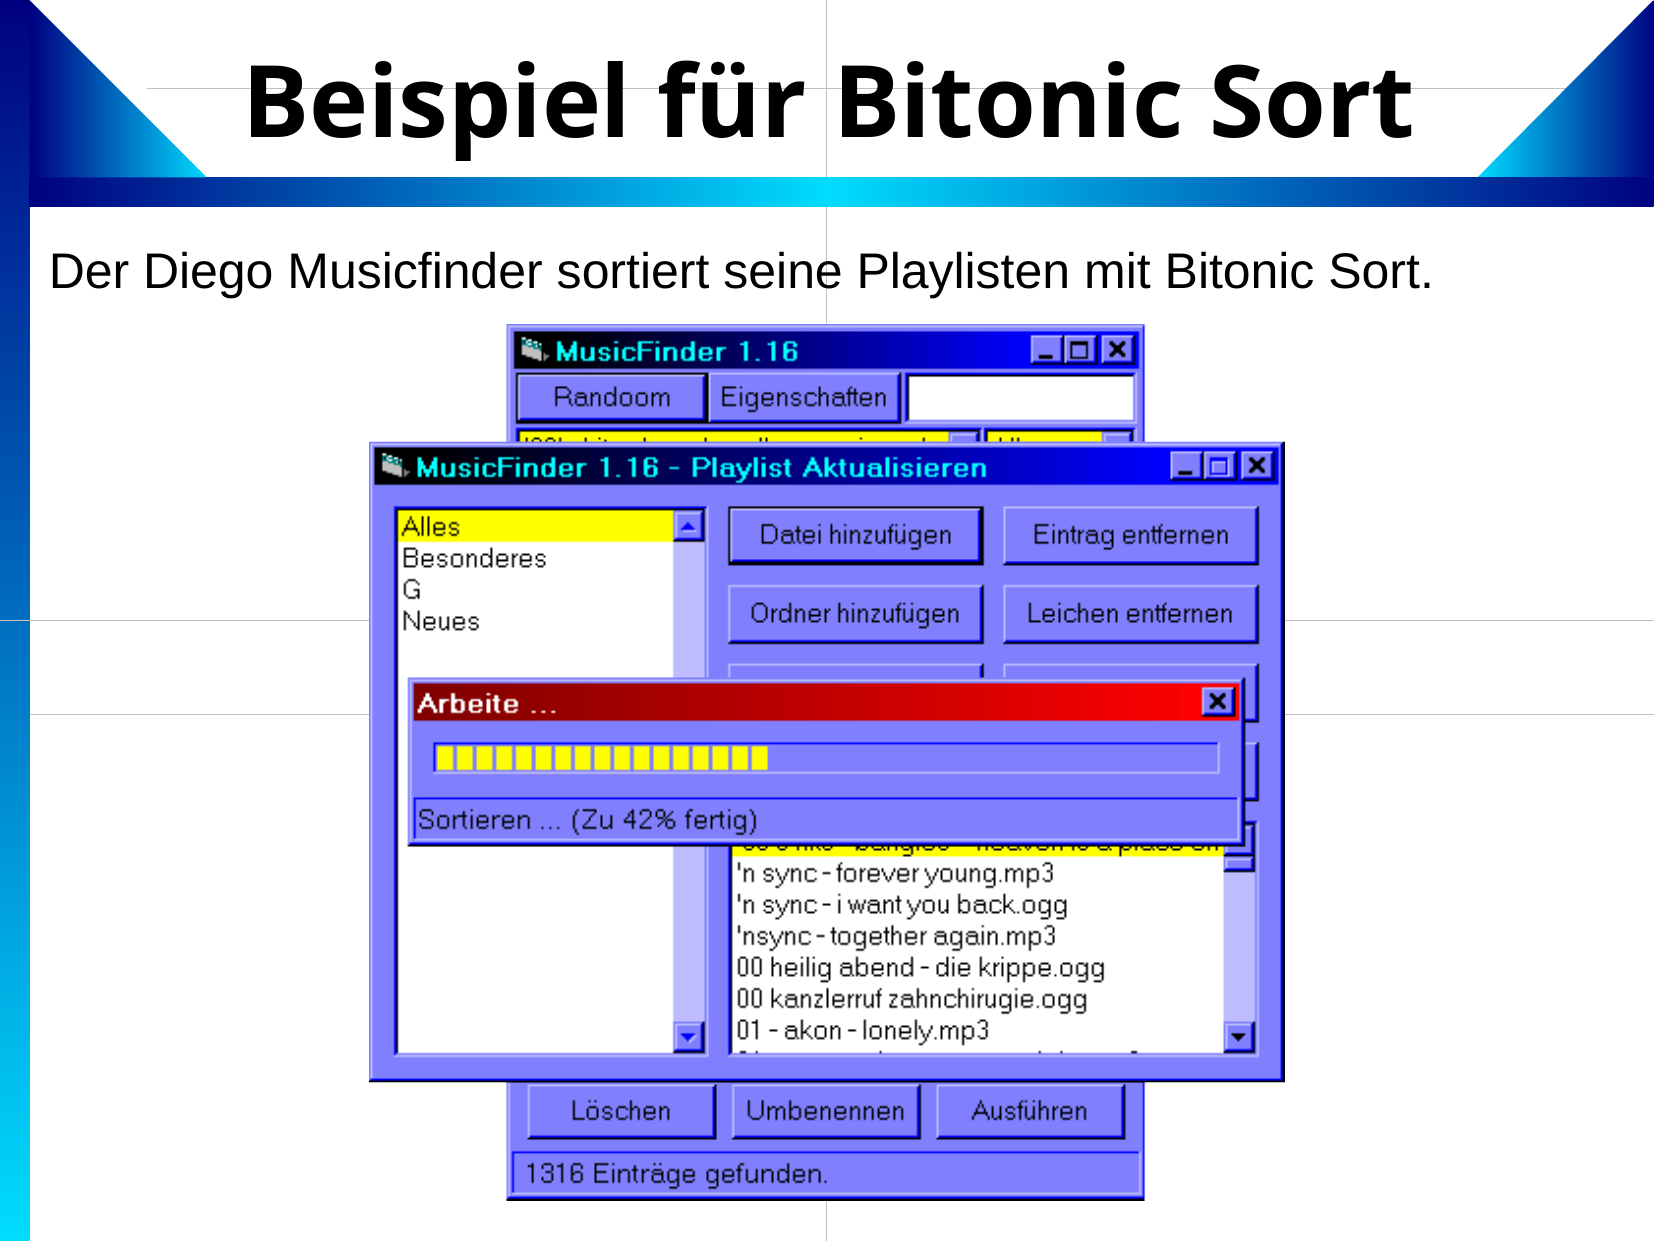

Beispiel für Bitonic Sort
Der Diego Musicfinder sortiert seine Playlisten mit Bitonic Sort.